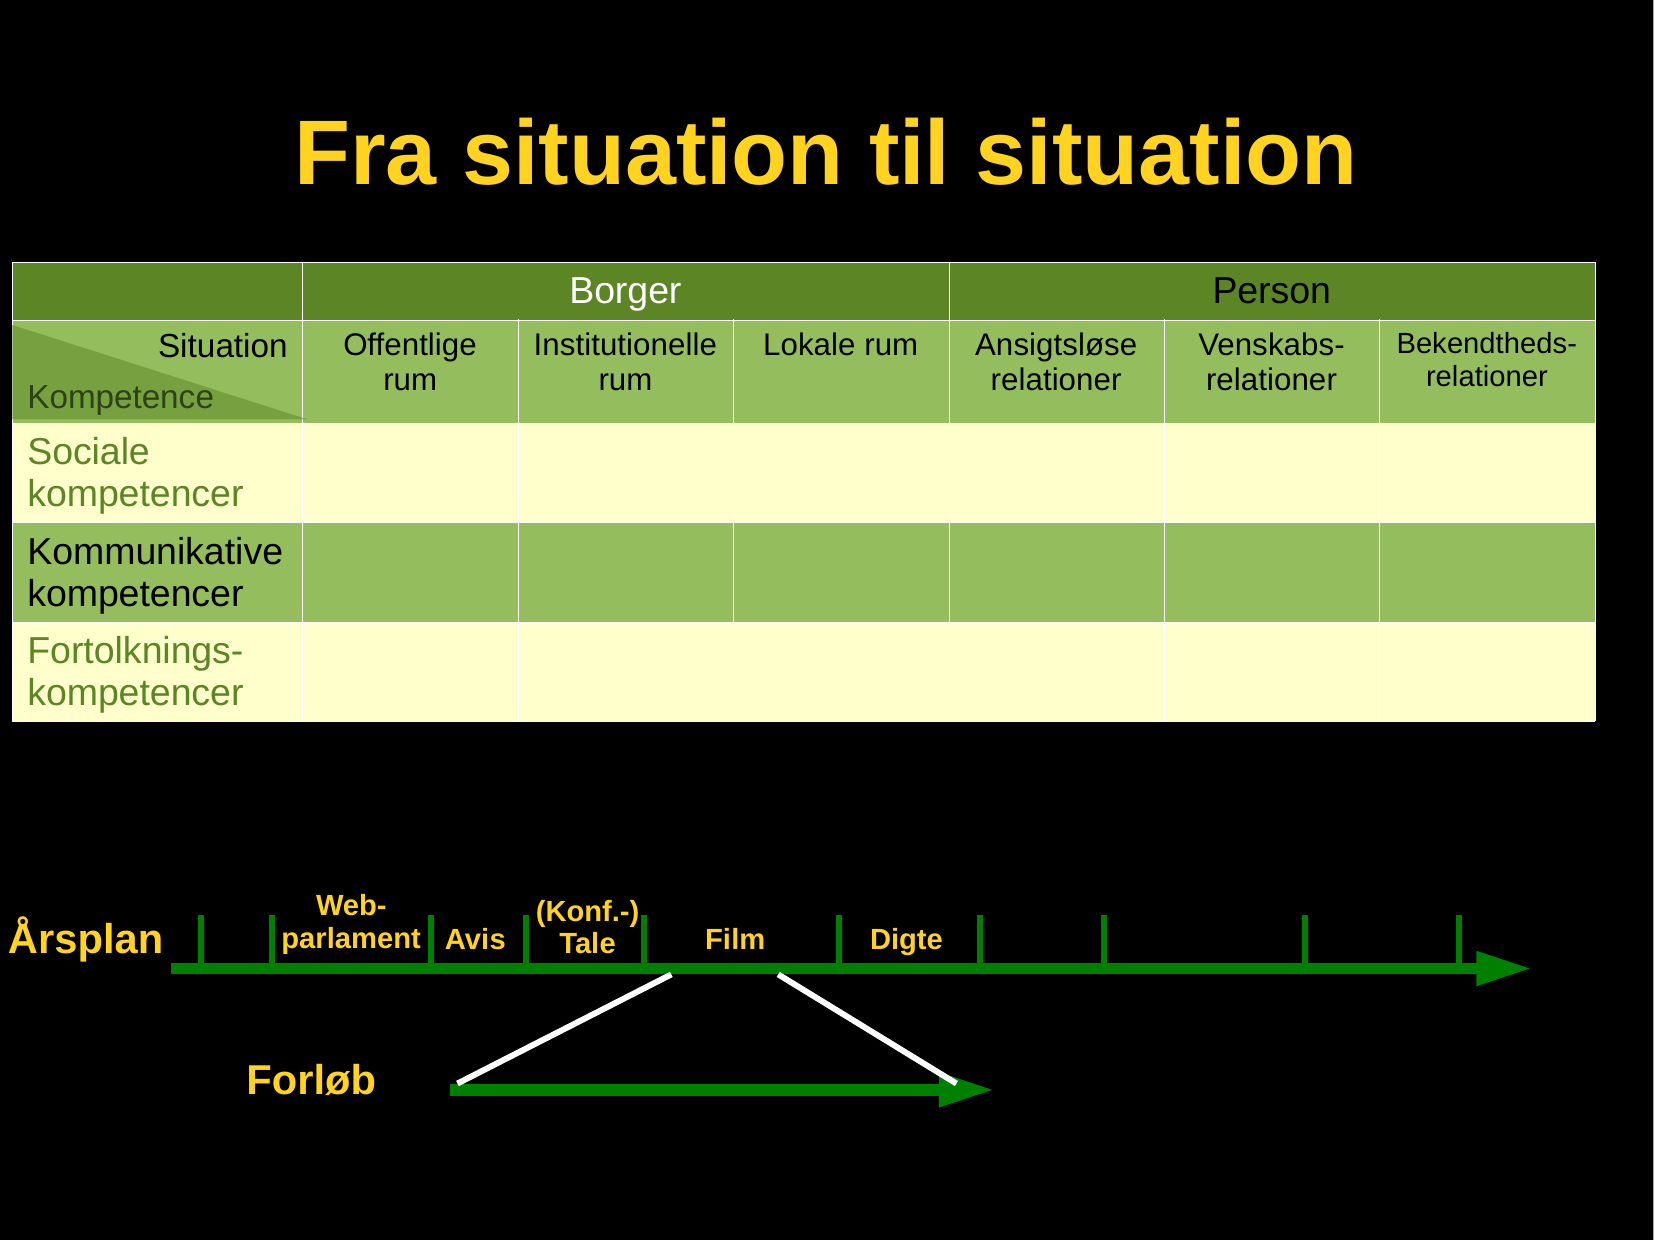

# Fra situation til situation
| | Borger | | | Person | | |
| --- | --- | --- | --- | --- | --- | --- |
| Situation Kompetence | Offentlige rum | Institutionelle rum | Lokale rum | Ansigtsløse relationer | Venskabs-relationer | Bekendtheds-relationer |
| Sociale kompetencer | | | | | | |
| Kommunikative kompetencer | | | | | | |
| Fortolknings-kompetencer | | | | | | |
Web-parlament
(Konf.-)
Tale
Årsplan
Avis
Film
Digte
Forløb